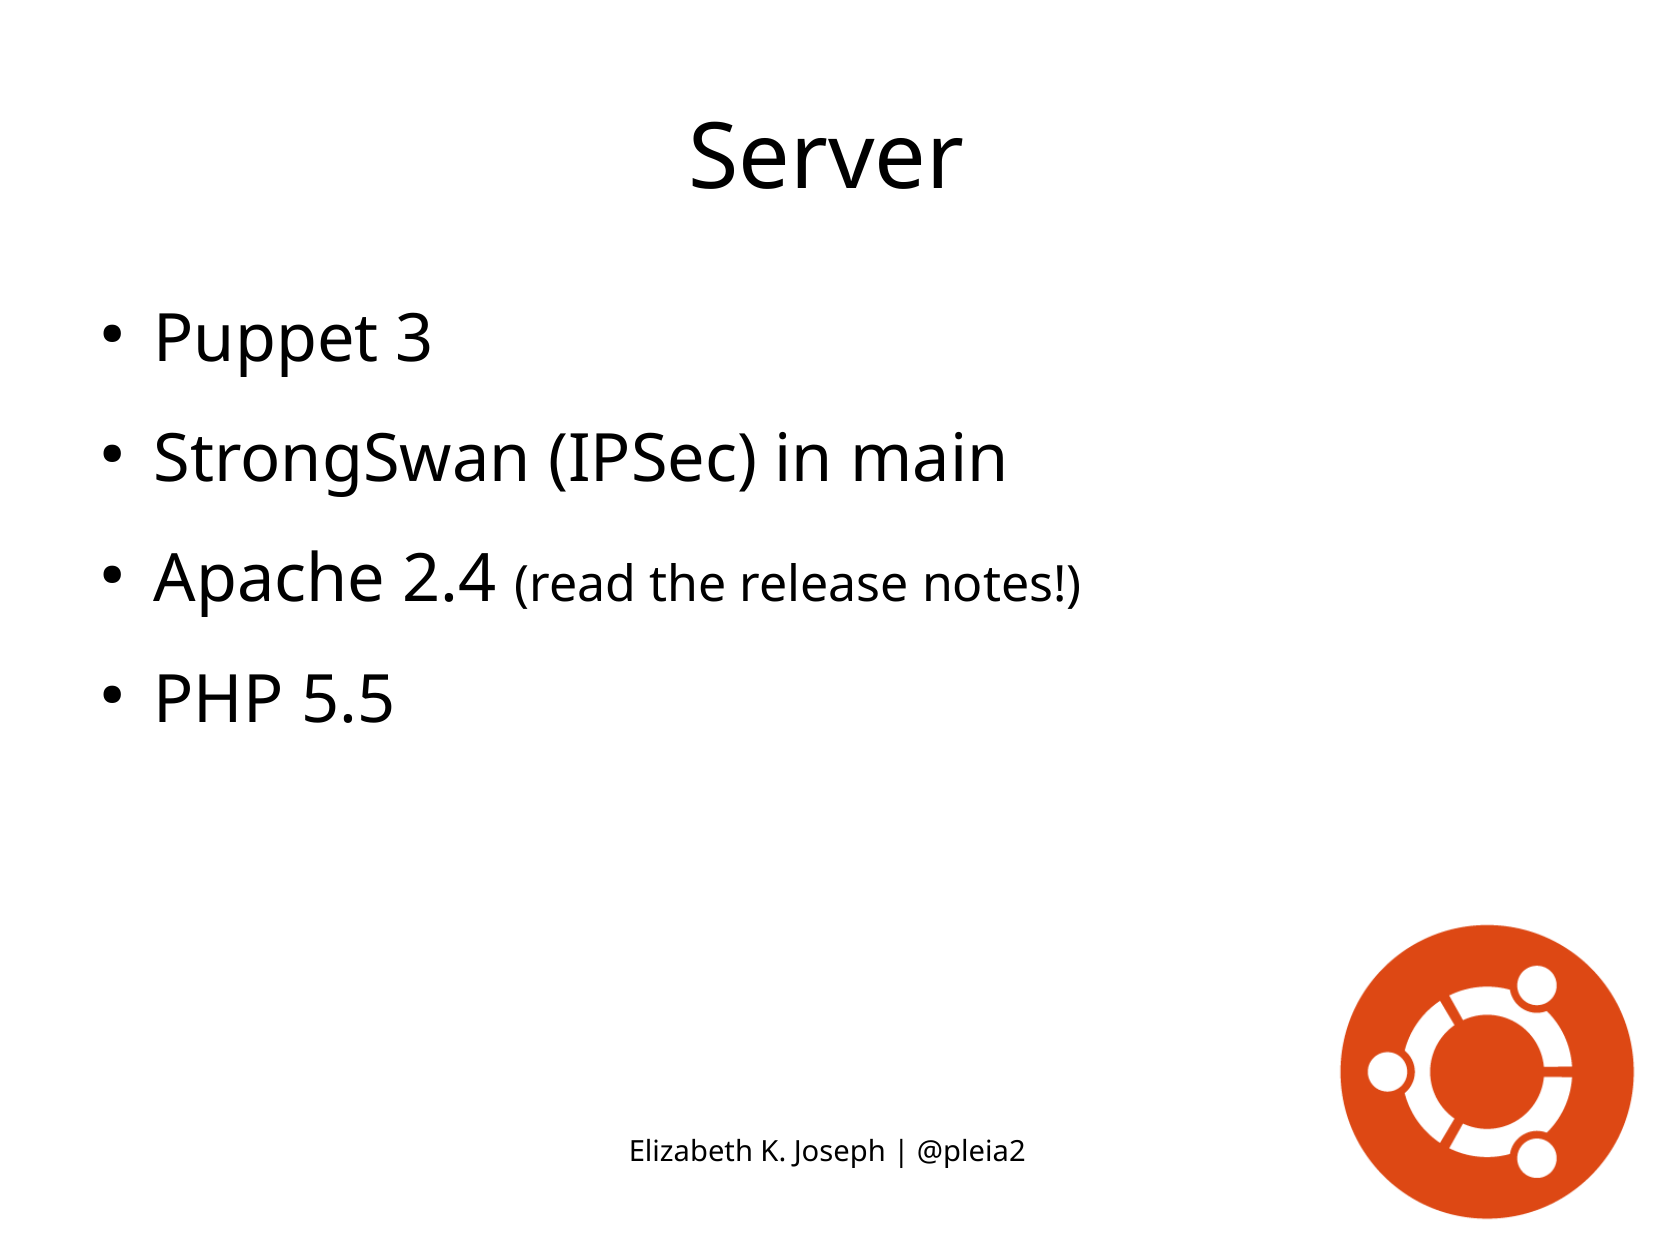

# Server
Puppet 3
StrongSwan (IPSec) in main
Apache 2.4 (read the release notes!)
PHP 5.5
Elizabeth K. Joseph | @pleia2